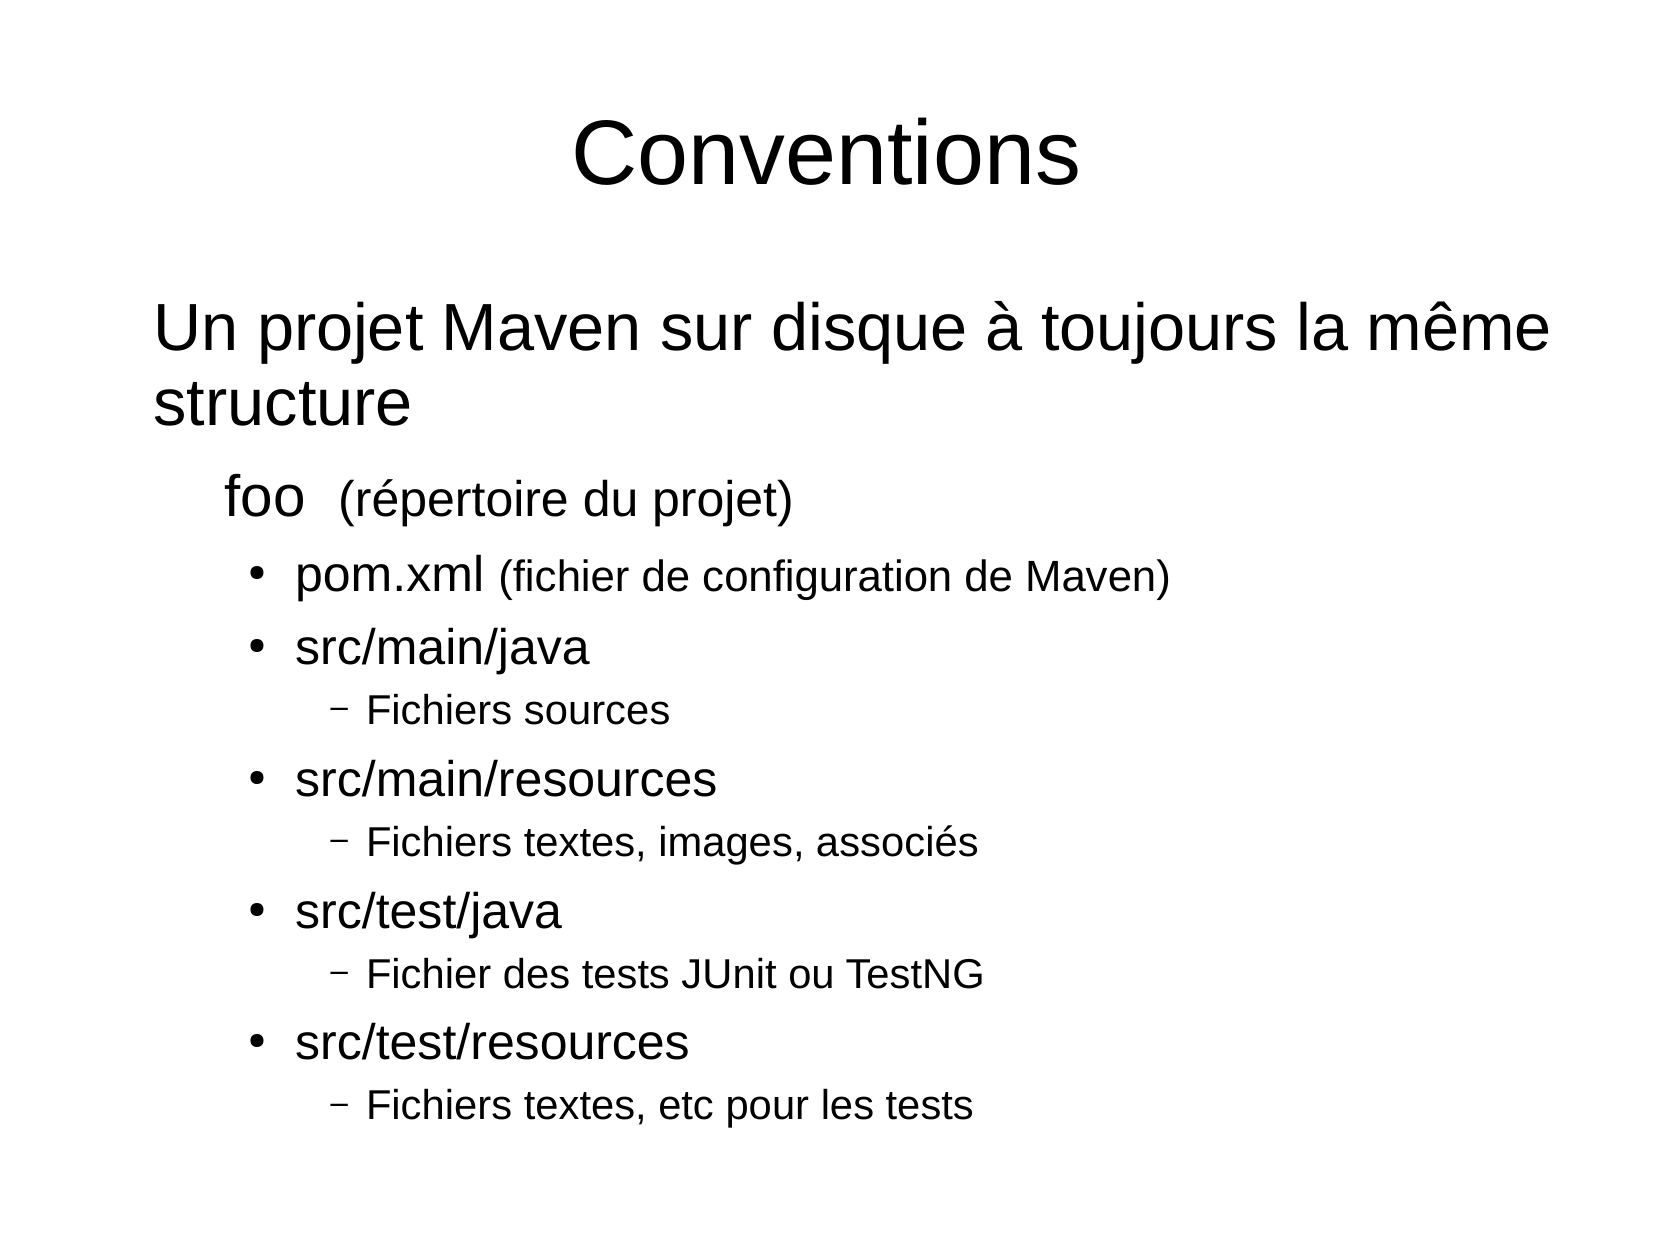

# Conventions
Un projet Maven sur disque à toujours la même structure
foo (répertoire du projet)
pom.xml (fichier de configuration de Maven)
src/main/java
Fichiers sources
src/main/resources
Fichiers textes, images, associés
src/test/java
Fichier des tests JUnit ou TestNG
src/test/resources
Fichiers textes, etc pour les tests